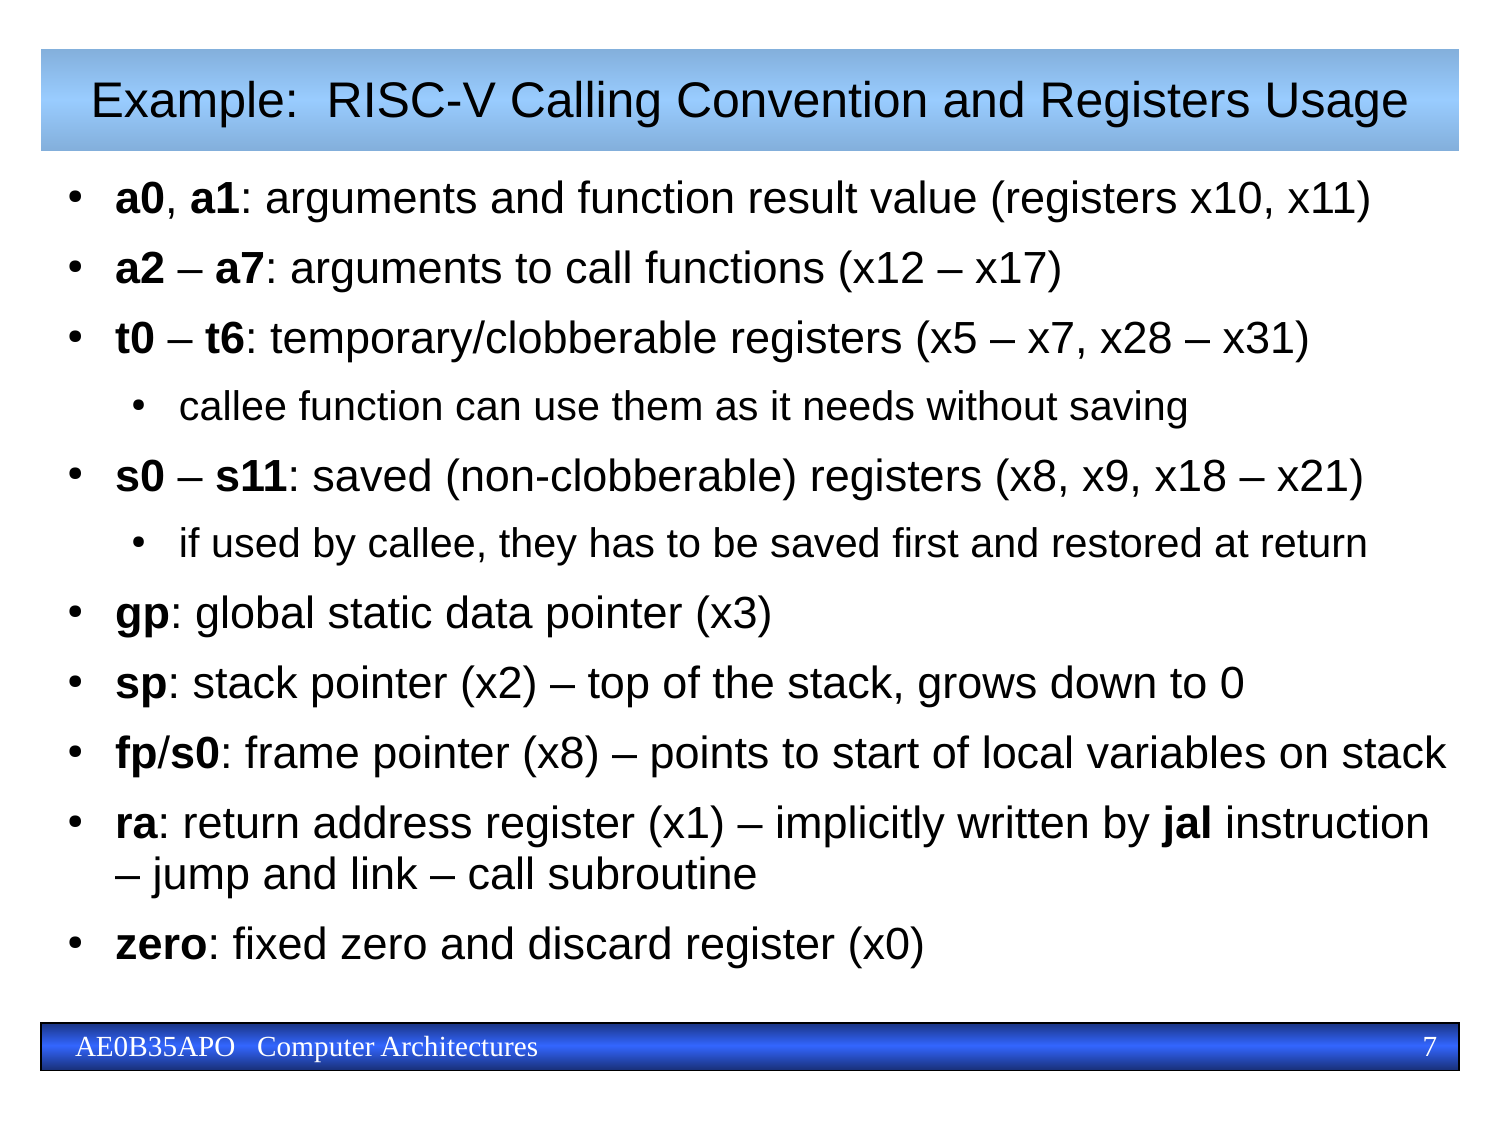

# Example: RISC-V Calling Convention and Registers Usage
a0, a1: arguments and function result value (registers x10, x11)
a2 – a7: arguments to call functions (x12 – x17)
t0 – t6: temporary/clobberable registers (x5 – x7, x28 – x31)
callee function can use them as it needs without saving
s0 – s11: saved (non-clobberable) registers (x8, x9, x18 – x21)
if used by callee, they has to be saved first and restored at return
gp: global static data pointer (x3)
sp: stack pointer (x2) – top of the stack, grows down to 0
fp/s0: frame pointer (x8) – points to start of local variables on stack
ra: return address register (x1) – implicitly written by jal instruction – jump and link – call subroutine
zero: fixed zero and discard register (x0)
AE0B35APO Computer Architectures
7